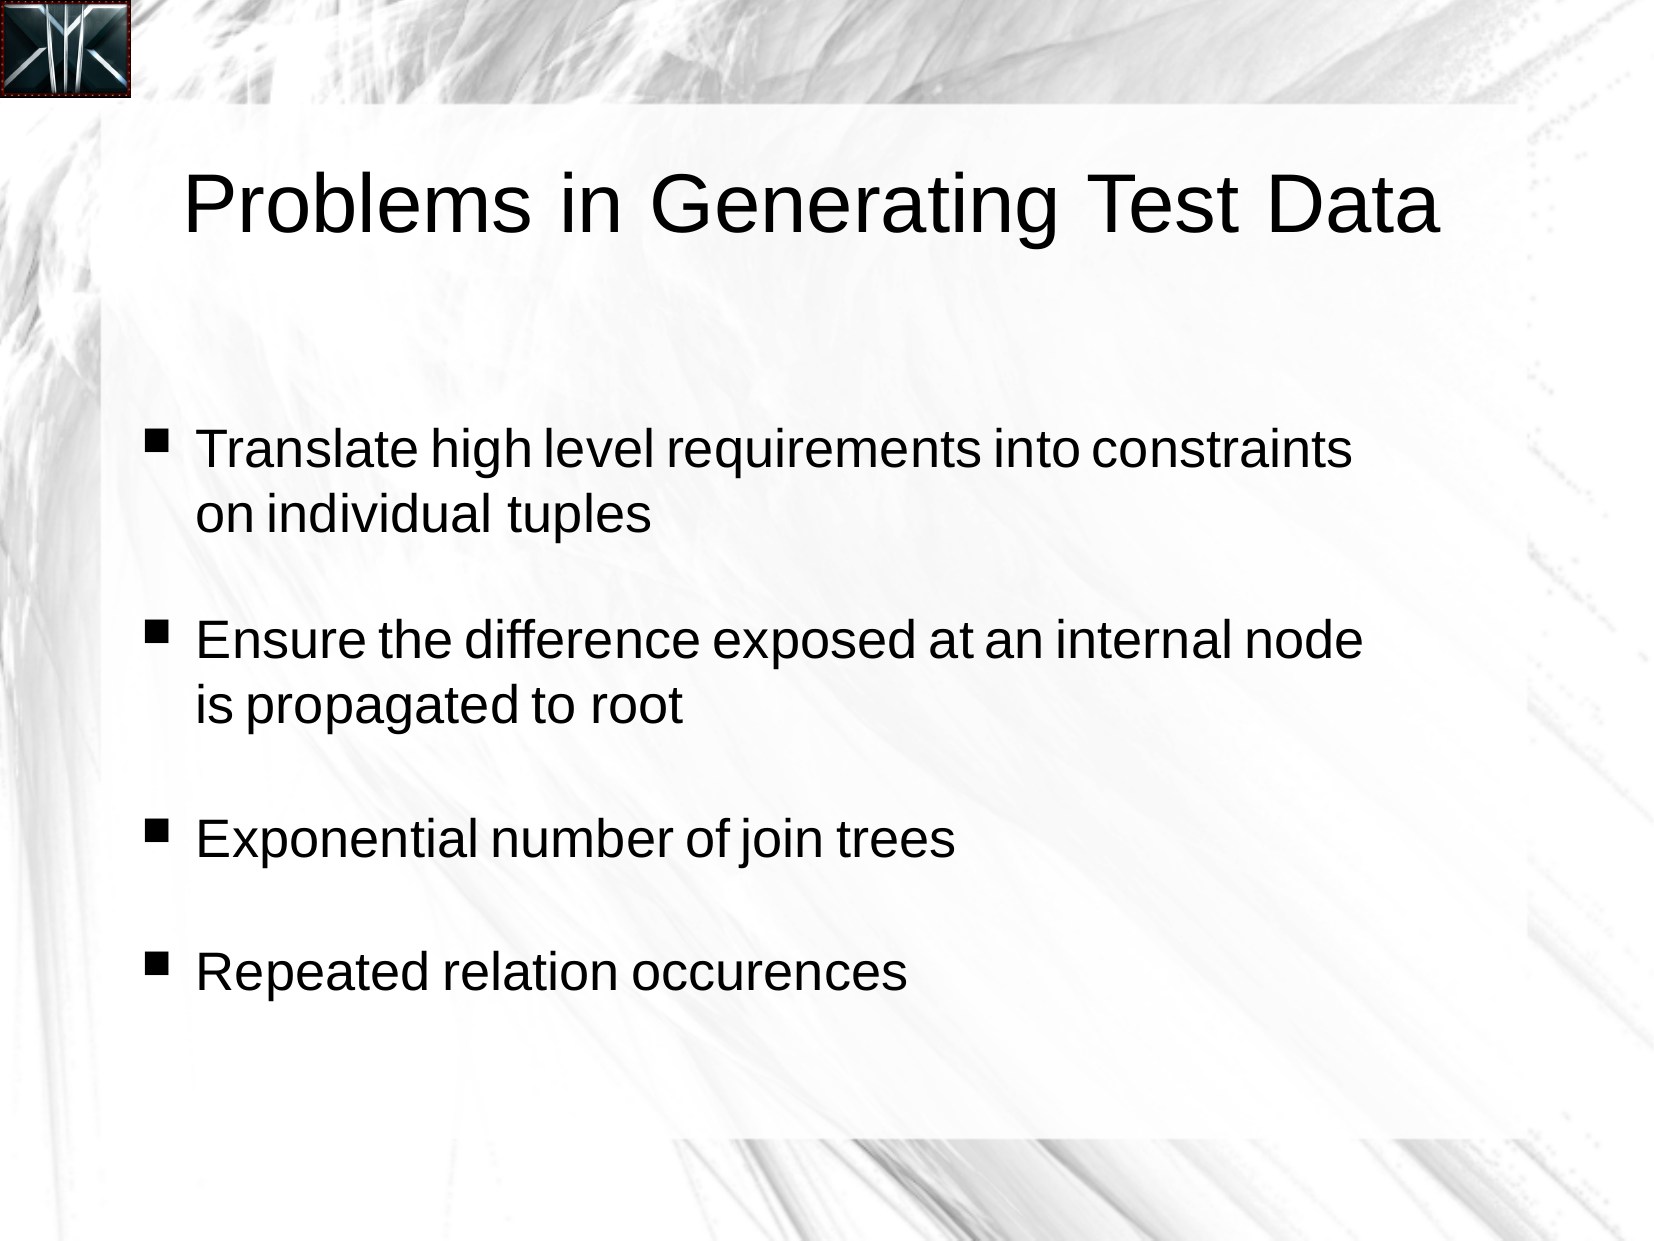

# Problems in Generating Test Data
Translate high level requirements into constraints on individual tuples
Ensure the difference exposed at an internal node is propagated to root
Exponential number of join trees
Repeated relation occurences